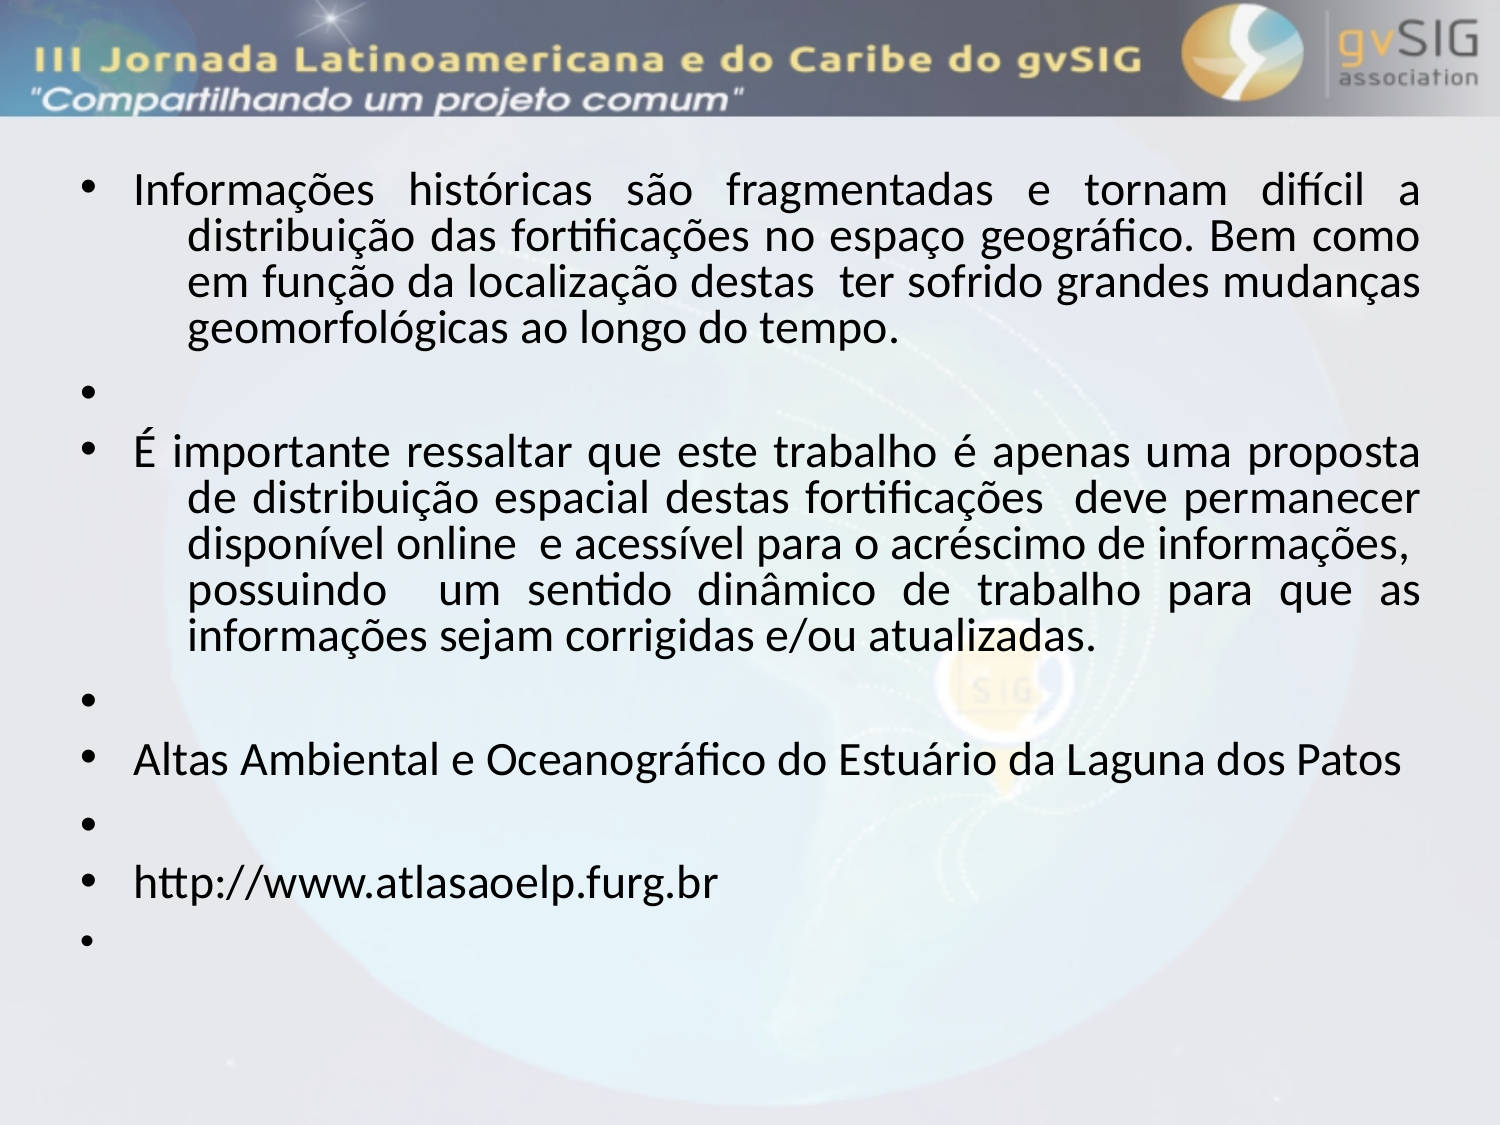

#
Informações históricas são fragmentadas e tornam difícil a distribuição das fortificações no espaço geográfico. Bem como em função da localização destas ter sofrido grandes mudanças geomorfológicas ao longo do tempo.
É importante ressaltar que este trabalho é apenas uma proposta de distribuição espacial destas fortificações deve permanecer disponível online e acessível para o acréscimo de informações, possuindo um sentido dinâmico de trabalho para que as informações sejam corrigidas e/ou atualizadas.
Altas Ambiental e Oceanográfico do Estuário da Laguna dos Patos
http://www.atlasaoelp.furg.br